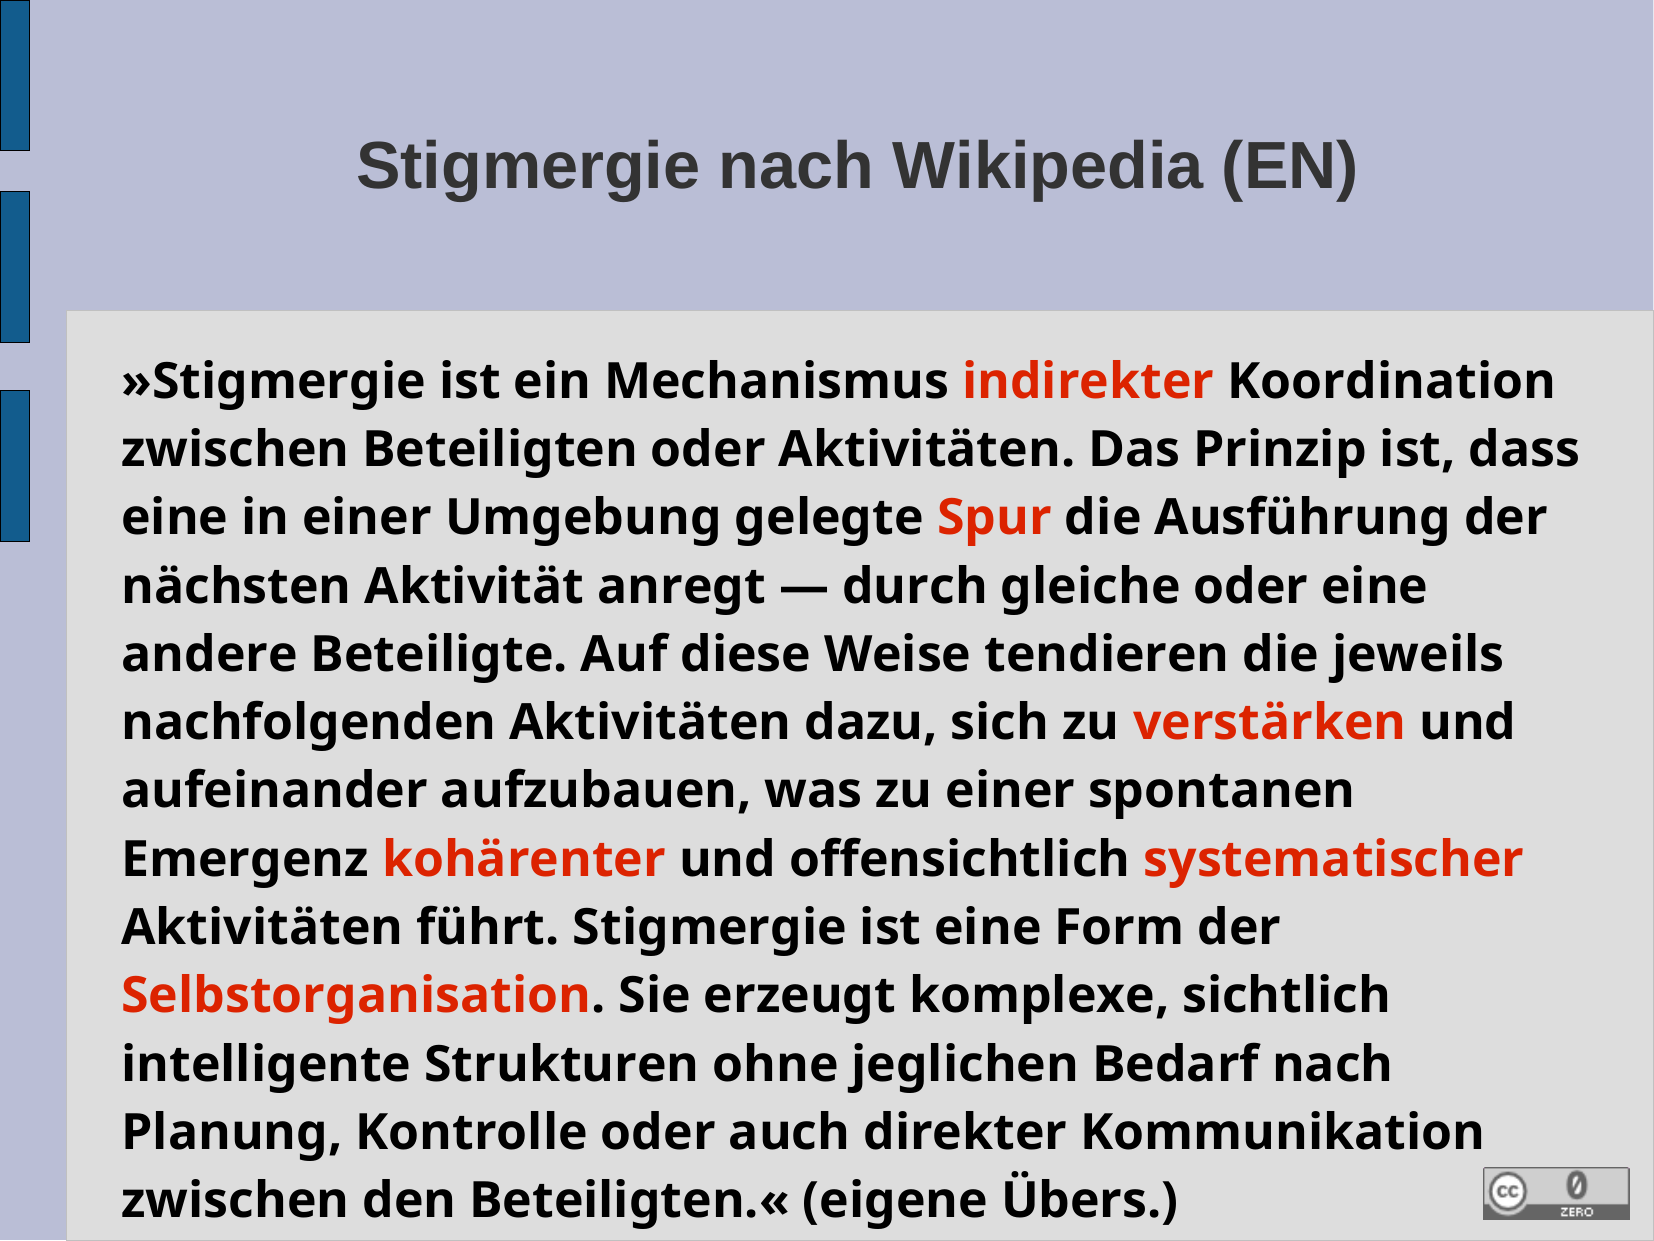

# Stigmergie nach Wikipedia (EN)
»Stigmergie ist ein Mechanismus indirekter Koordination zwischen Beteiligten oder Aktivitäten. Das Prinzip ist, dass eine in einer Umgebung gelegte Spur die Ausführung der nächsten Aktivität anregt — durch gleiche oder eine andere Beteiligte. Auf diese Weise tendieren die jeweils nachfolgenden Aktivitäten dazu, sich zu verstärken und aufeinander aufzubauen, was zu einer spontanen Emergenz kohärenter und offensichtlich systematischer Aktivitäten führt. Stigmergie ist eine Form der Selbstorganisation. Sie erzeugt komplexe, sichtlich intelligente Strukturen ohne jeglichen Bedarf nach Planung, Kontrolle oder auch direkter Kommunikation zwischen den Beteiligten.« (eigene Übers.)